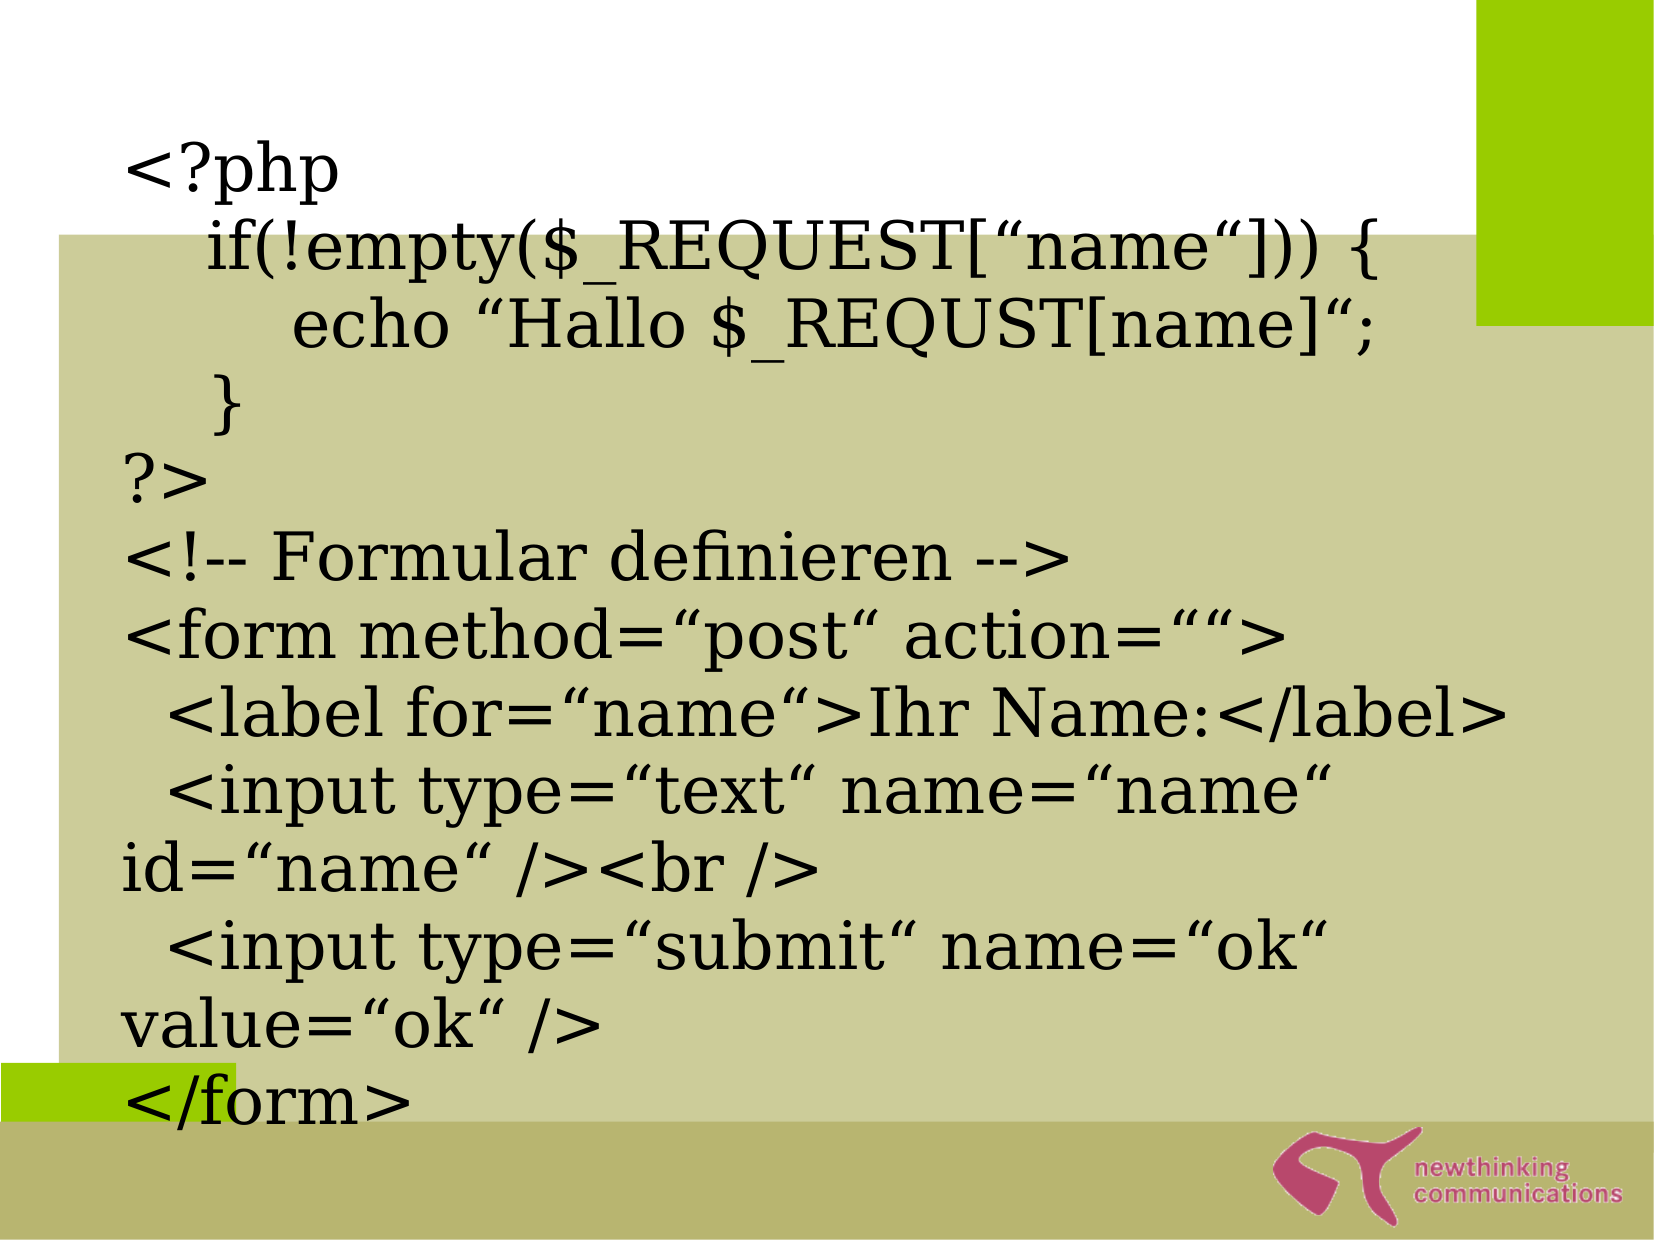

#
<?php
 if(!empty($_REQUEST[“name“])) {
 echo “Hallo $_REQUST[name]“;
 }
?>
<!-- Formular definieren -->
<form method=“post“ action=““>
 <label for=“name“>Ihr Name:</label>
 <input type=“text“ name=“name“ id=“name“ /><br />
 <input type=“submit“ name=“ok“ value=“ok“ />
</form>